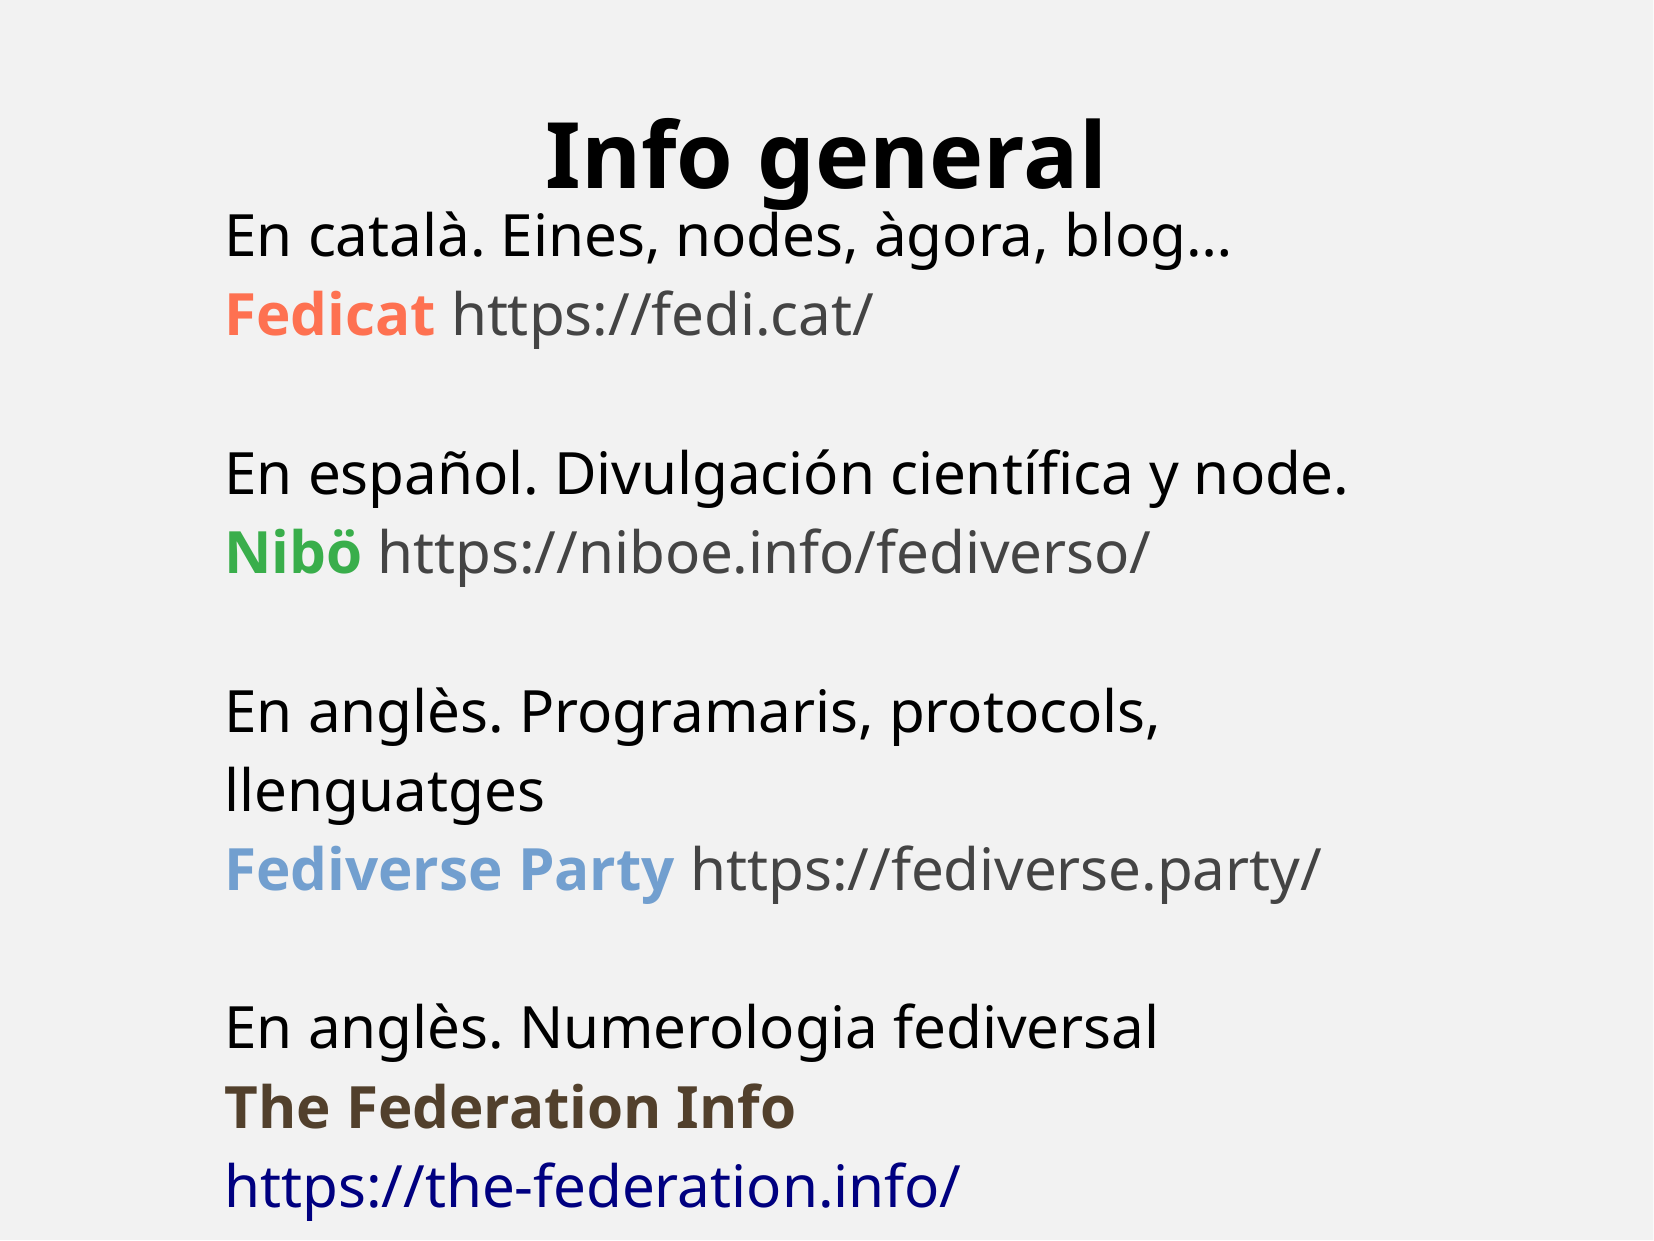

# Info general
En català. Eines, nodes, àgora, blog…
Fedicat https://fedi.cat/
En español. Divulgación científica y node.
Nibö https://niboe.info/fediverso/
En anglès. Programaris, protocols, llenguatges
Fediverse Party https://fediverse.party/
En anglès. Numerologia fediversal
The Federation Info https://the-federation.info/